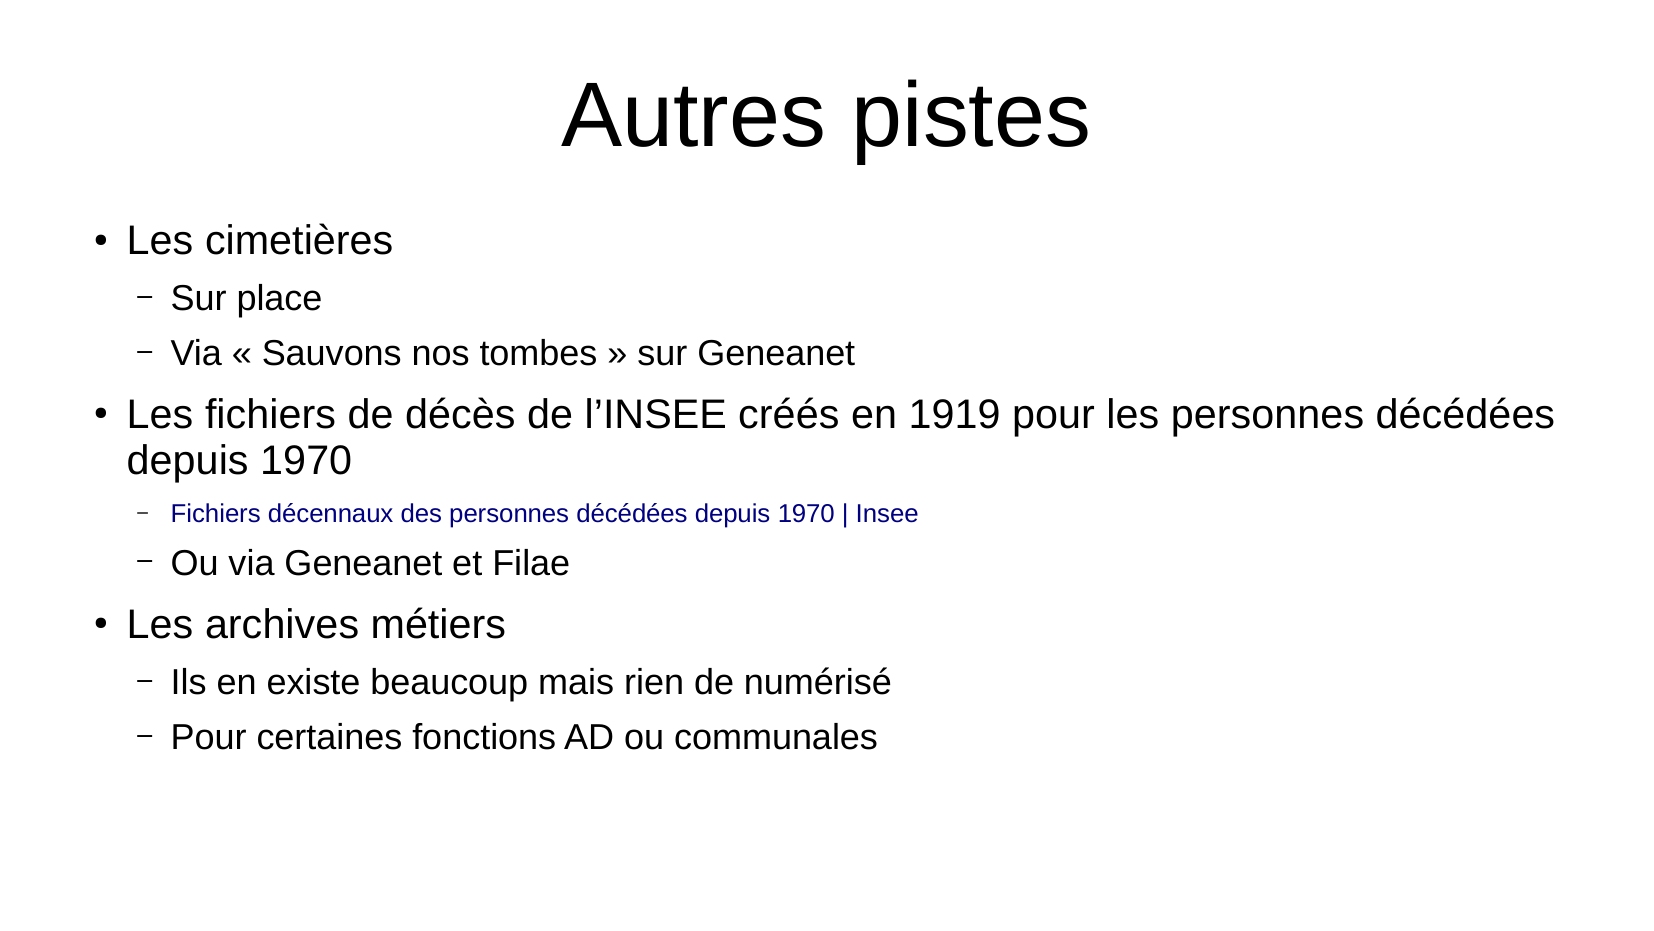

# Autres pistes
Les cimetières
Sur place
Via « Sauvons nos tombes » sur Geneanet
Les fichiers de décès de l’INSEE créés en 1919 pour les personnes décédées depuis 1970
Fichiers décennaux des personnes décédées depuis 1970 | Insee
Ou via Geneanet et Filae
Les archives métiers
Ils en existe beaucoup mais rien de numérisé
Pour certaines fonctions AD ou communales